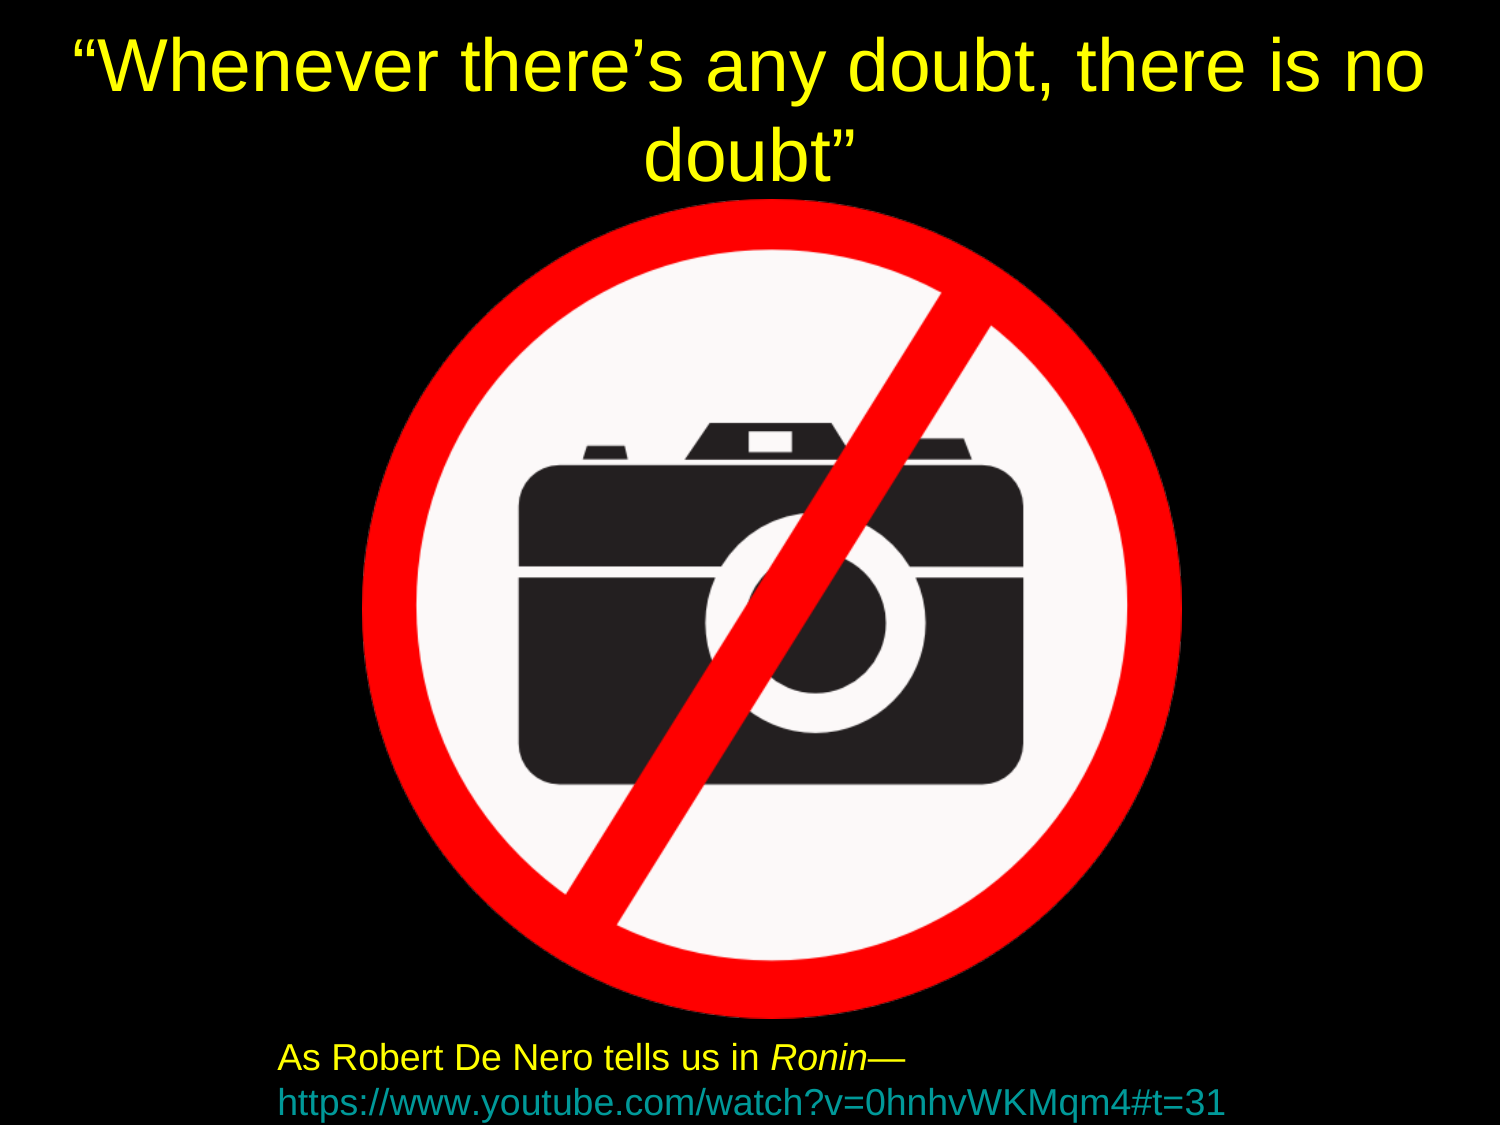

# “Whenever there’s any doubt, there is no doubt”
As Robert De Nero tells us in Ronin—https://www.youtube.com/watch?v=0hnhvWKMqm4#t=31